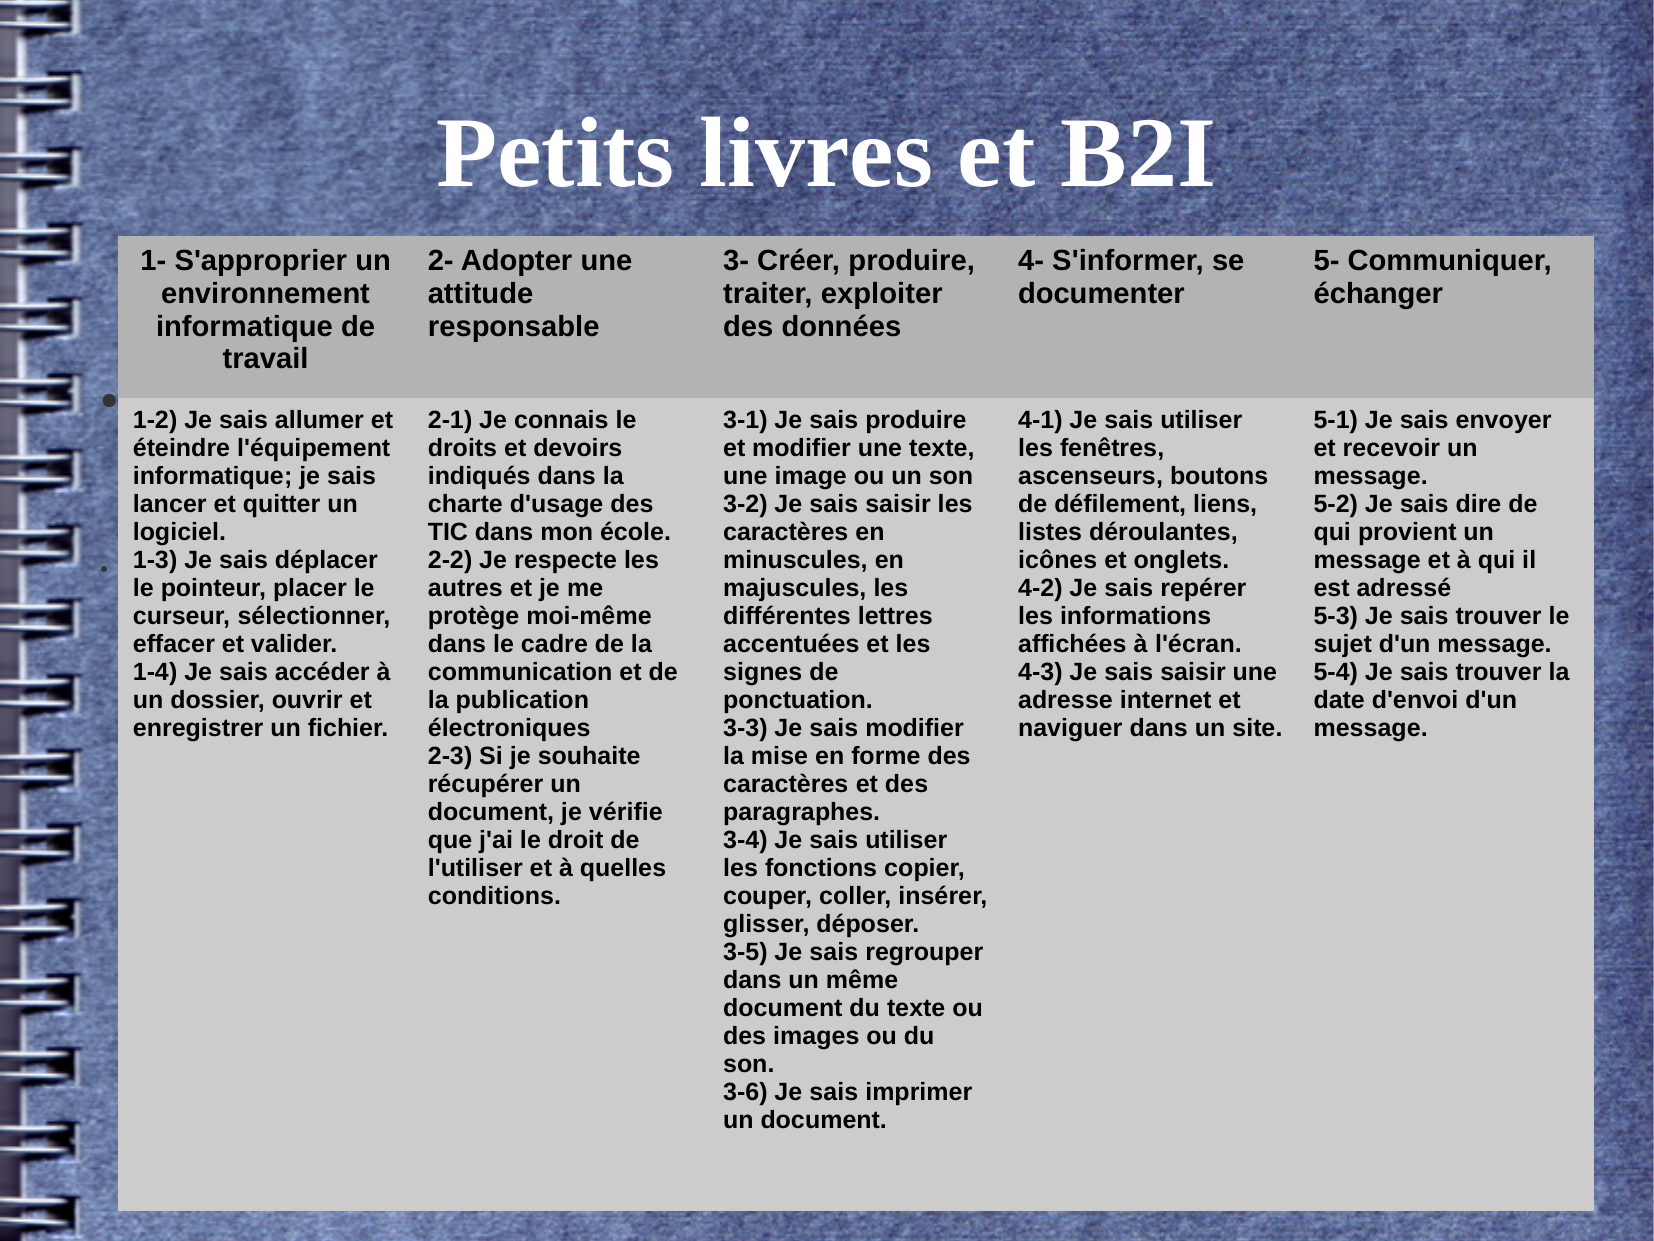

# Petits livres et B2I
| 1- S'approprier un environnement informatique de travail | 2- Adopter une attitude responsable | 3- Créer, produire, traiter, exploiter des données | 4- S'informer, se documenter | 5- Communiquer, échanger |
| --- | --- | --- | --- | --- |
| 1-2) Je sais allumer et éteindre l'équipement informatique; je sais lancer et quitter un logiciel. 1-3) Je sais déplacer le pointeur, placer le curseur, sélectionner, effacer et valider. 1-4) Je sais accéder à un dossier, ouvrir et enregistrer un fichier. | 2-1) Je connais le droits et devoirs indiqués dans la charte d'usage des TIC dans mon école. 2-2) Je respecte les autres et je me protège moi-même dans le cadre de la communication et de la publication électroniques 2-3) Si je souhaite récupérer un document, je vérifie que j'ai le droit de l'utiliser et à quelles conditions. | 3-1) Je sais produire et modifier une texte, une image ou un son 3-2) Je sais saisir les caractères en minuscules, en majuscules, les différentes lettres accentuées et les signes de ponctuation. 3-3) Je sais modifier la mise en forme des caractères et des paragraphes. 3-4) Je sais utiliser les fonctions copier, couper, coller, insérer, glisser, déposer. 3-5) Je sais regrouper dans un même document du texte ou des images ou du son. 3-6) Je sais imprimer un document. | 4-1) Je sais utiliser les fenêtres, ascenseurs, boutons de défilement, liens, listes déroulantes, icônes et onglets. 4-2) Je sais repérer les informations affichées à l'écran. 4-3) Je sais saisir une adresse internet et naviguer dans un site. | 5-1) Je sais envoyer et recevoir un message. 5-2) Je sais dire de qui provient un message et à qui il est adressé 5-3) Je sais trouver le sujet d'un message. 5-4) Je sais trouver la date d'envoi d'un message. |